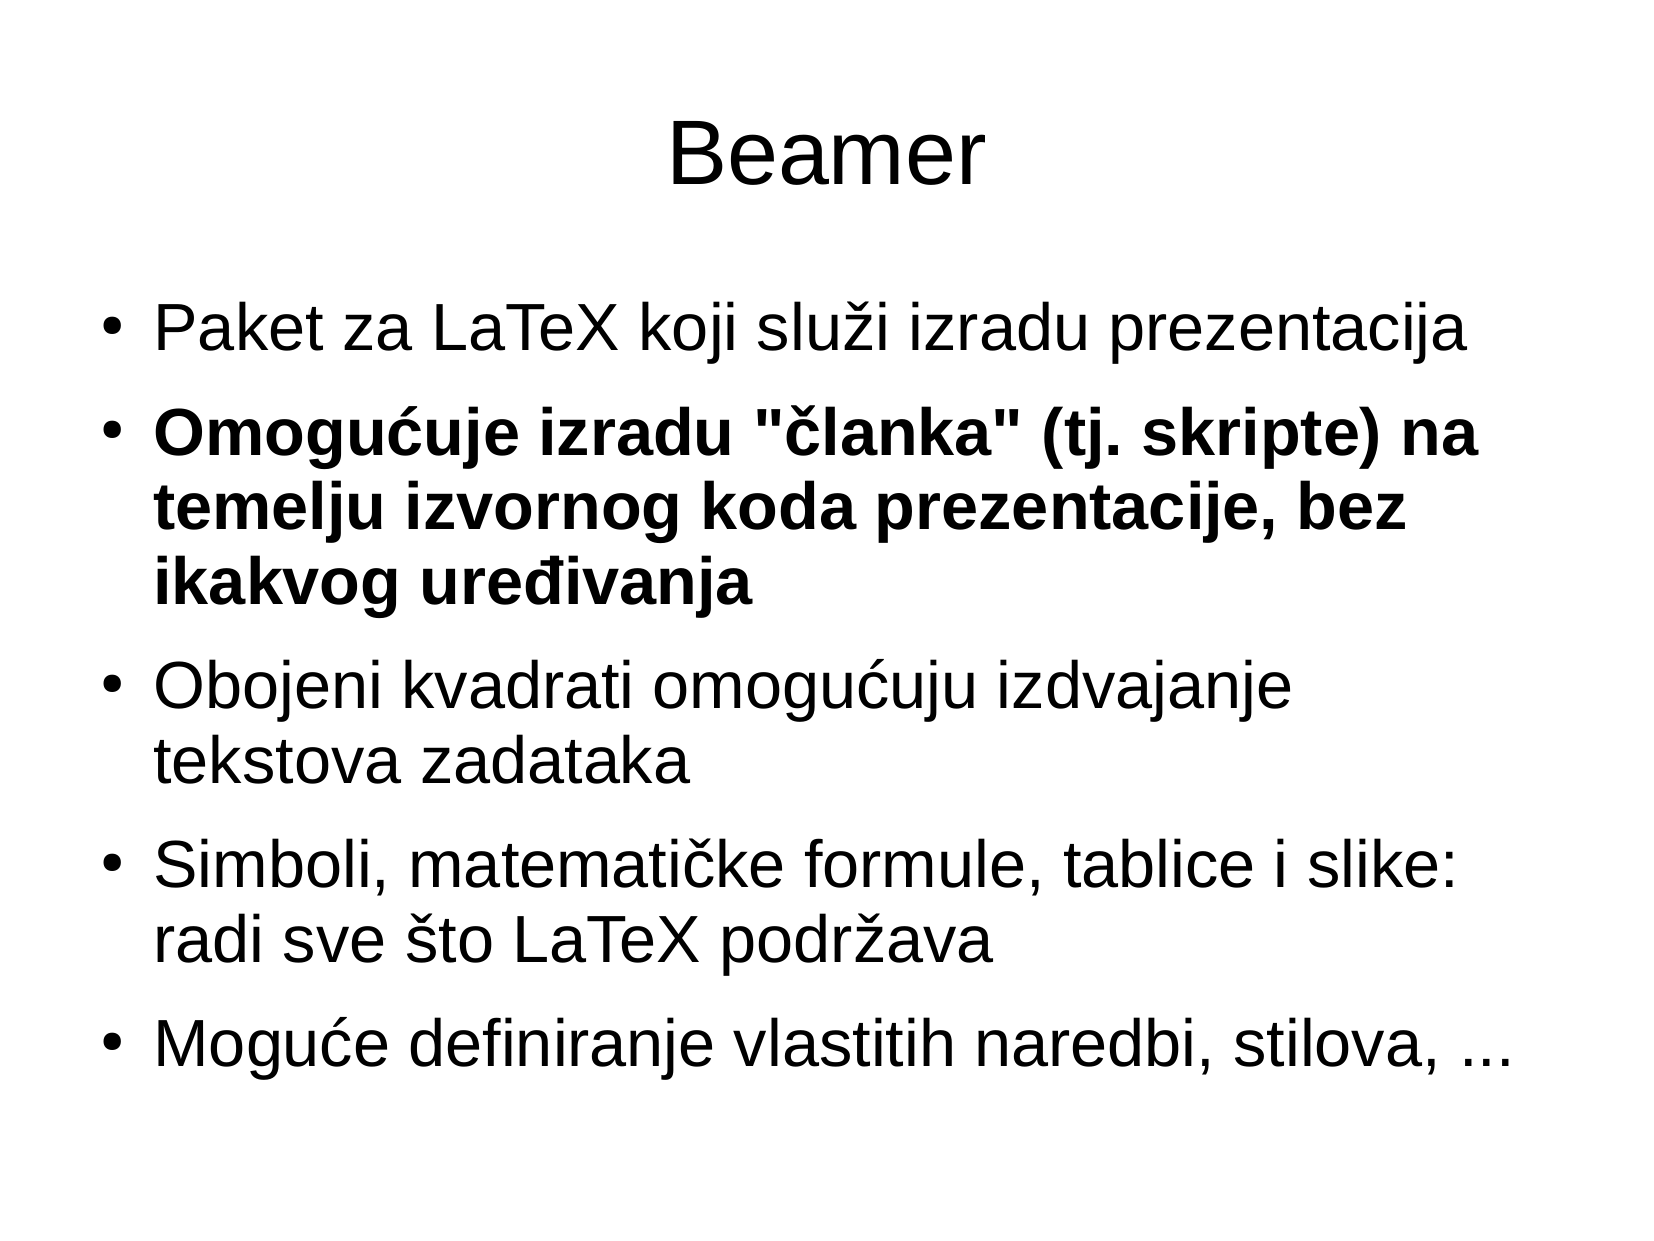

# Beamer
Paket za LaTeX koji služi izradu prezentacija
Omogućuje izradu "članka" (tj. skripte) na temelju izvornog koda prezentacije, bez ikakvog uređivanja
Obojeni kvadrati omogućuju izdvajanje tekstova zadataka
Simboli, matematičke formule, tablice i slike: radi sve što LaTeX podržava
Moguće definiranje vlastitih naredbi, stilova, ...